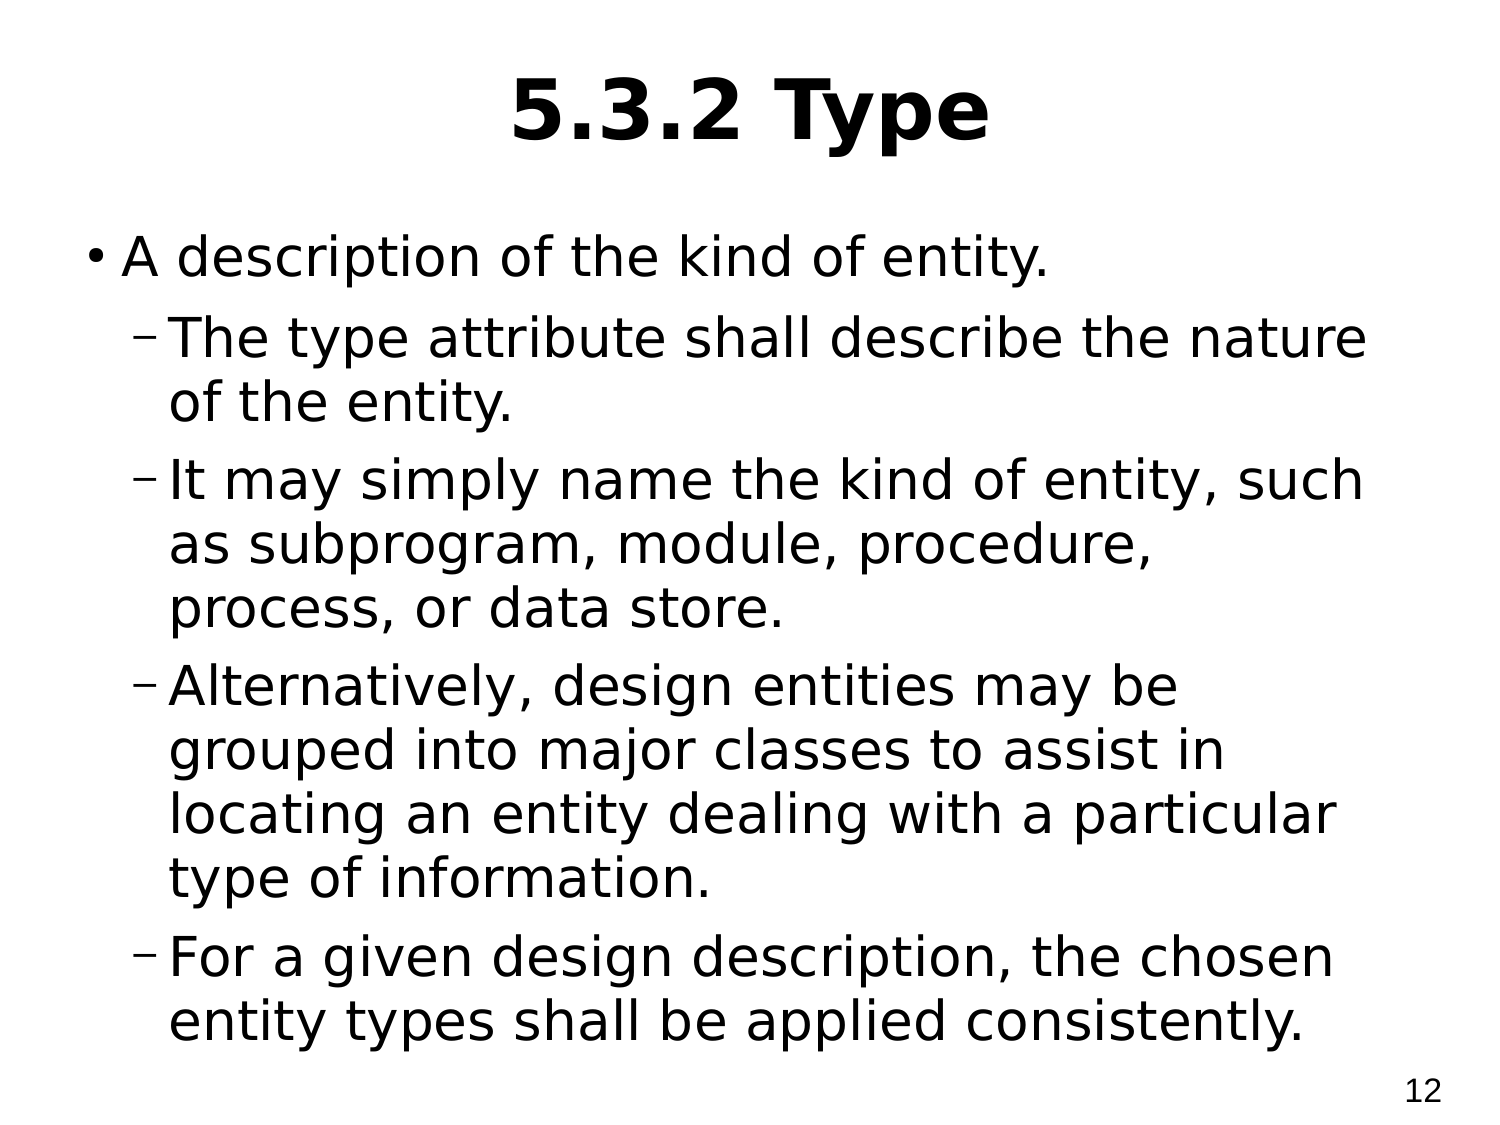

# 5.3.2 Type
A description of the kind of entity.
The type attribute shall describe the nature of the entity.
It may simply name the kind of entity, such as subprogram, module, procedure, process, or data store.
Alternatively, design entities may be grouped into major classes to assist in locating an entity dealing with a particular type of information.
For a given design description, the chosen entity types shall be applied consistently.